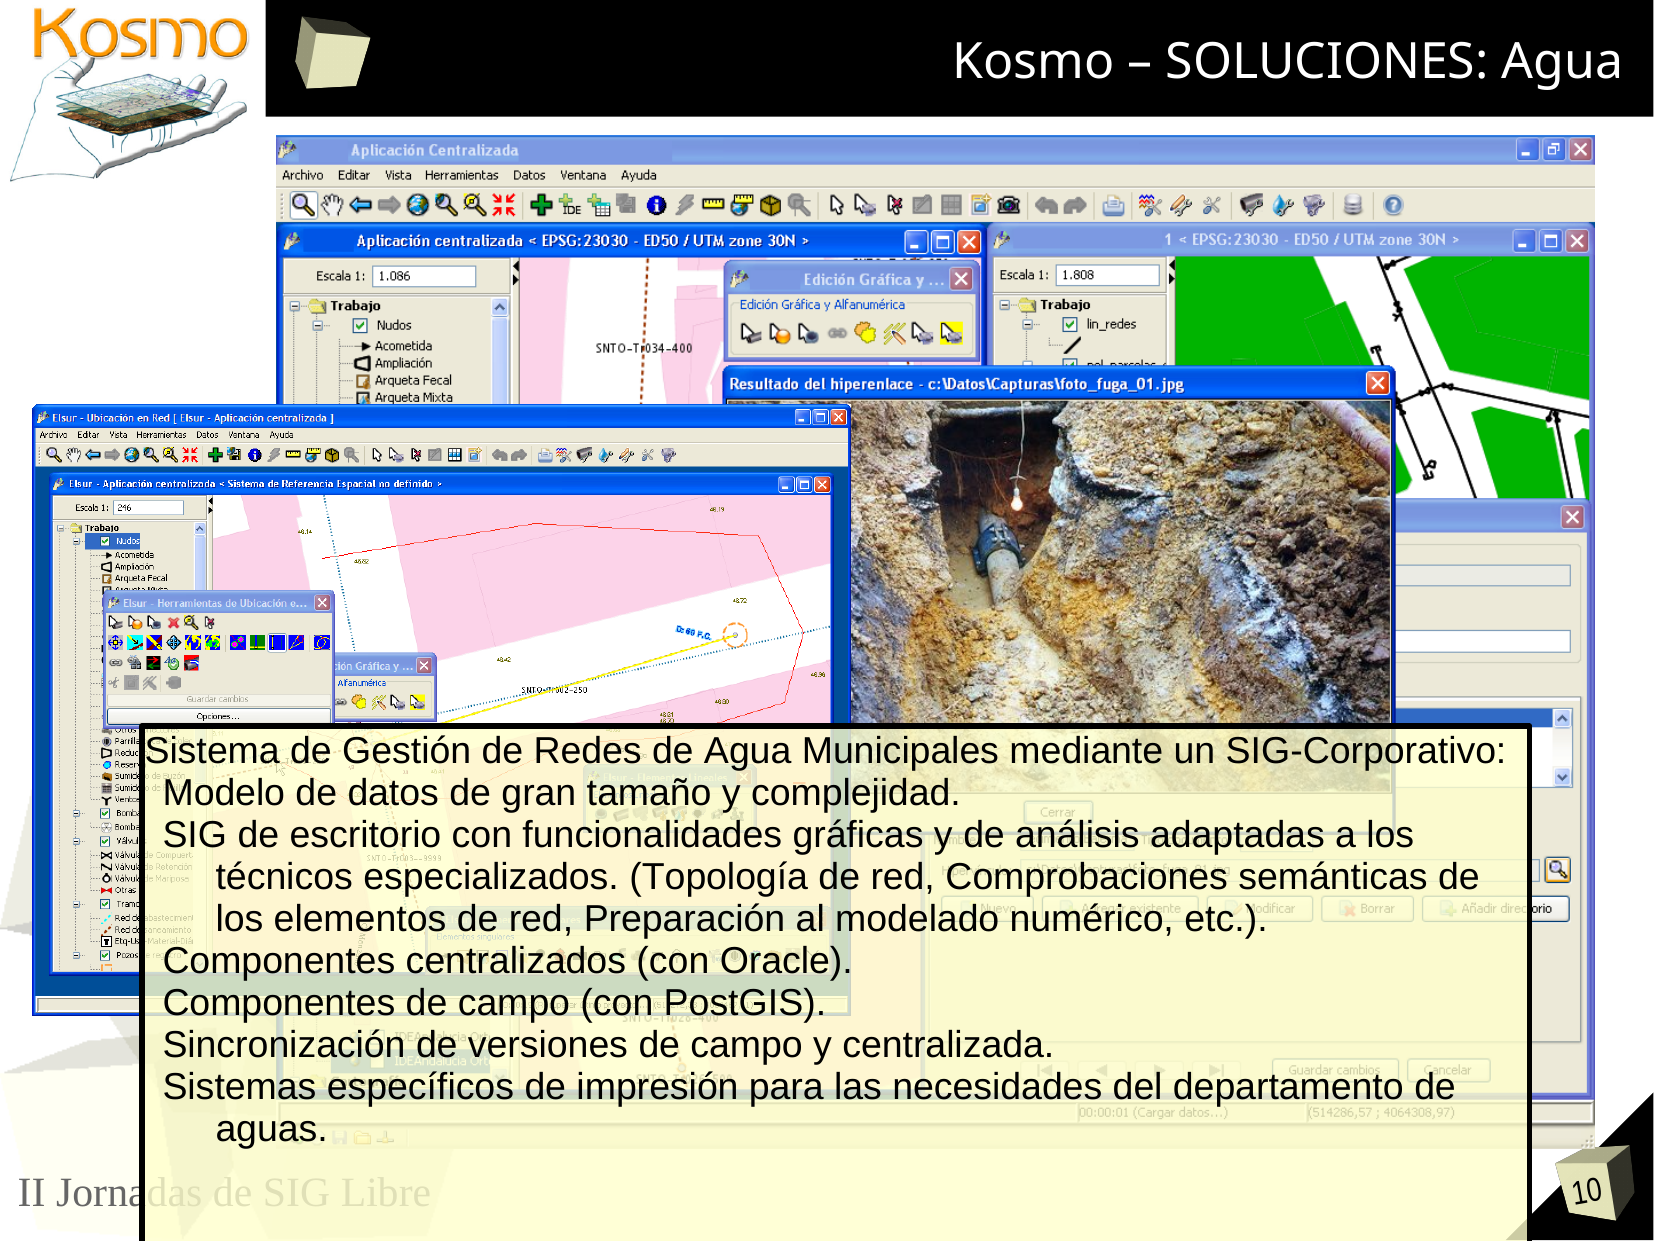

# Kosmo – SOLUCIONES: Agua
Sistema de Gestión de Redes de Agua Municipales mediante un SIG-Corporativo:
Modelo de datos de gran tamaño y complejidad.
SIG de escritorio con funcionalidades gráficas y de análisis adaptadas a los técnicos especializados. (Topología de red, Comprobaciones semánticas de los elementos de red, Preparación al modelado numérico, etc.).
Componentes centralizados (con Oracle).
Componentes de campo (con PostGIS).
Sincronización de versiones de campo y centralizada.
Sistemas específicos de impresión para las necesidades del departamento de aguas.